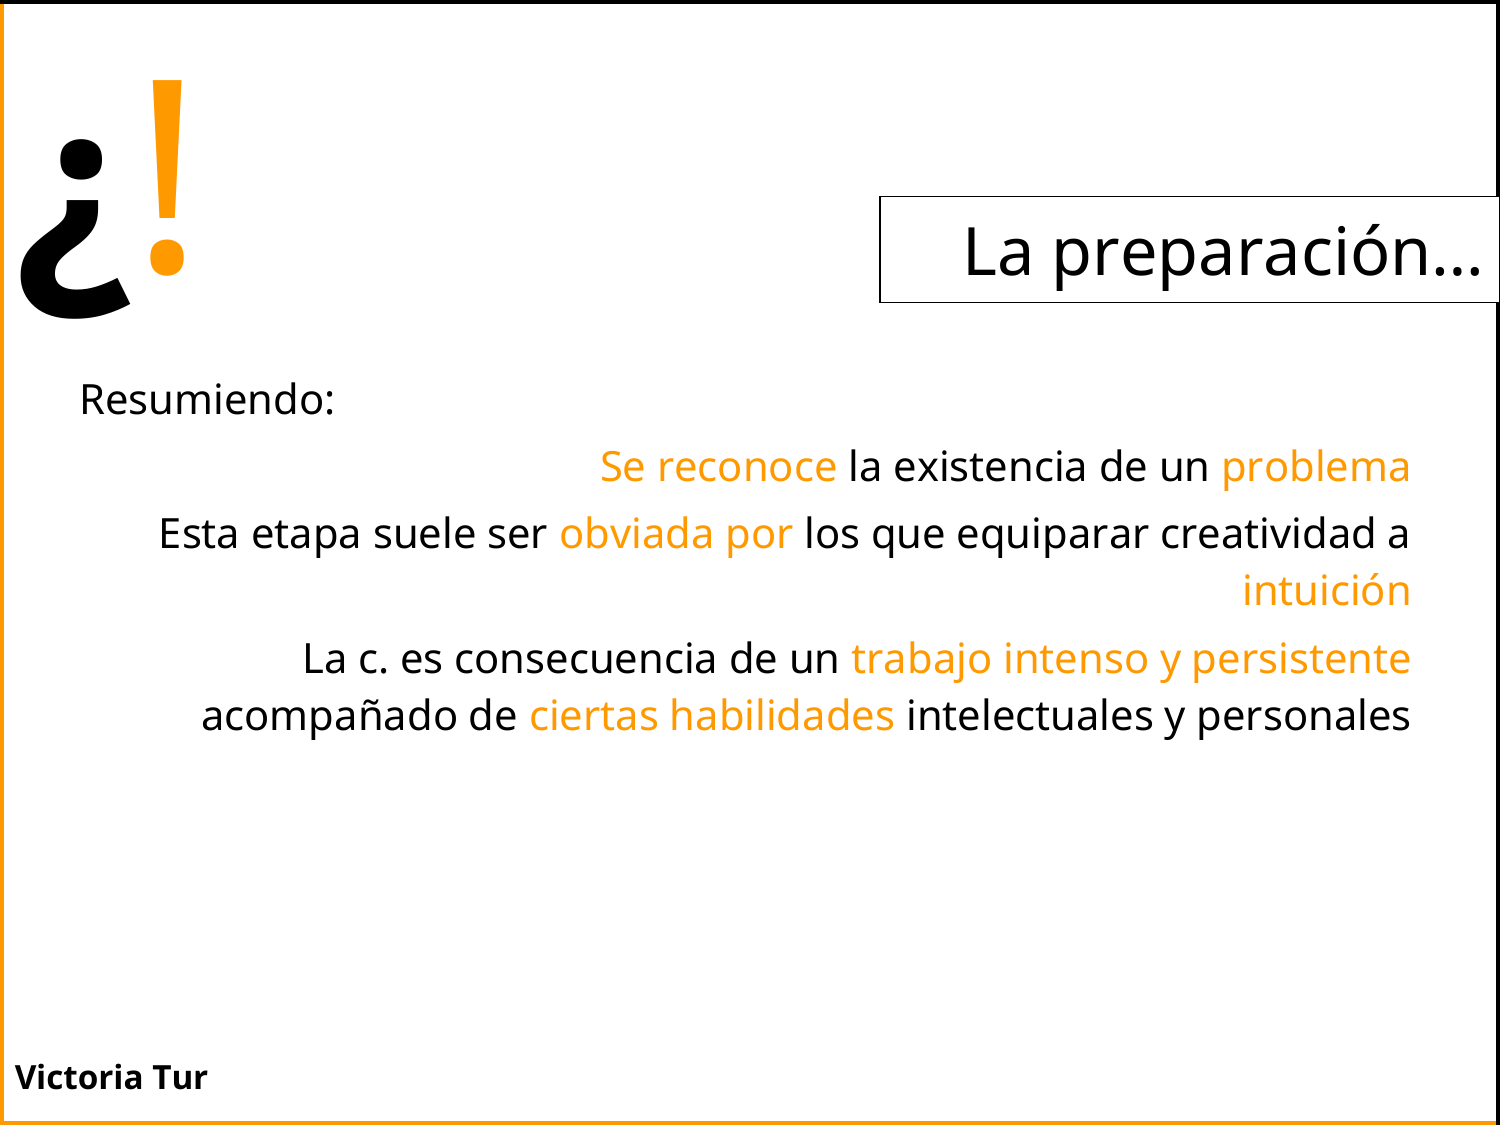

La preparación…
# Resumiendo:
Se reconoce la existencia de un problema
Esta etapa suele ser obviada por los que equiparar creatividad a intuición
La c. es consecuencia de un trabajo intenso y persistente acompañado de ciertas habilidades intelectuales y personales